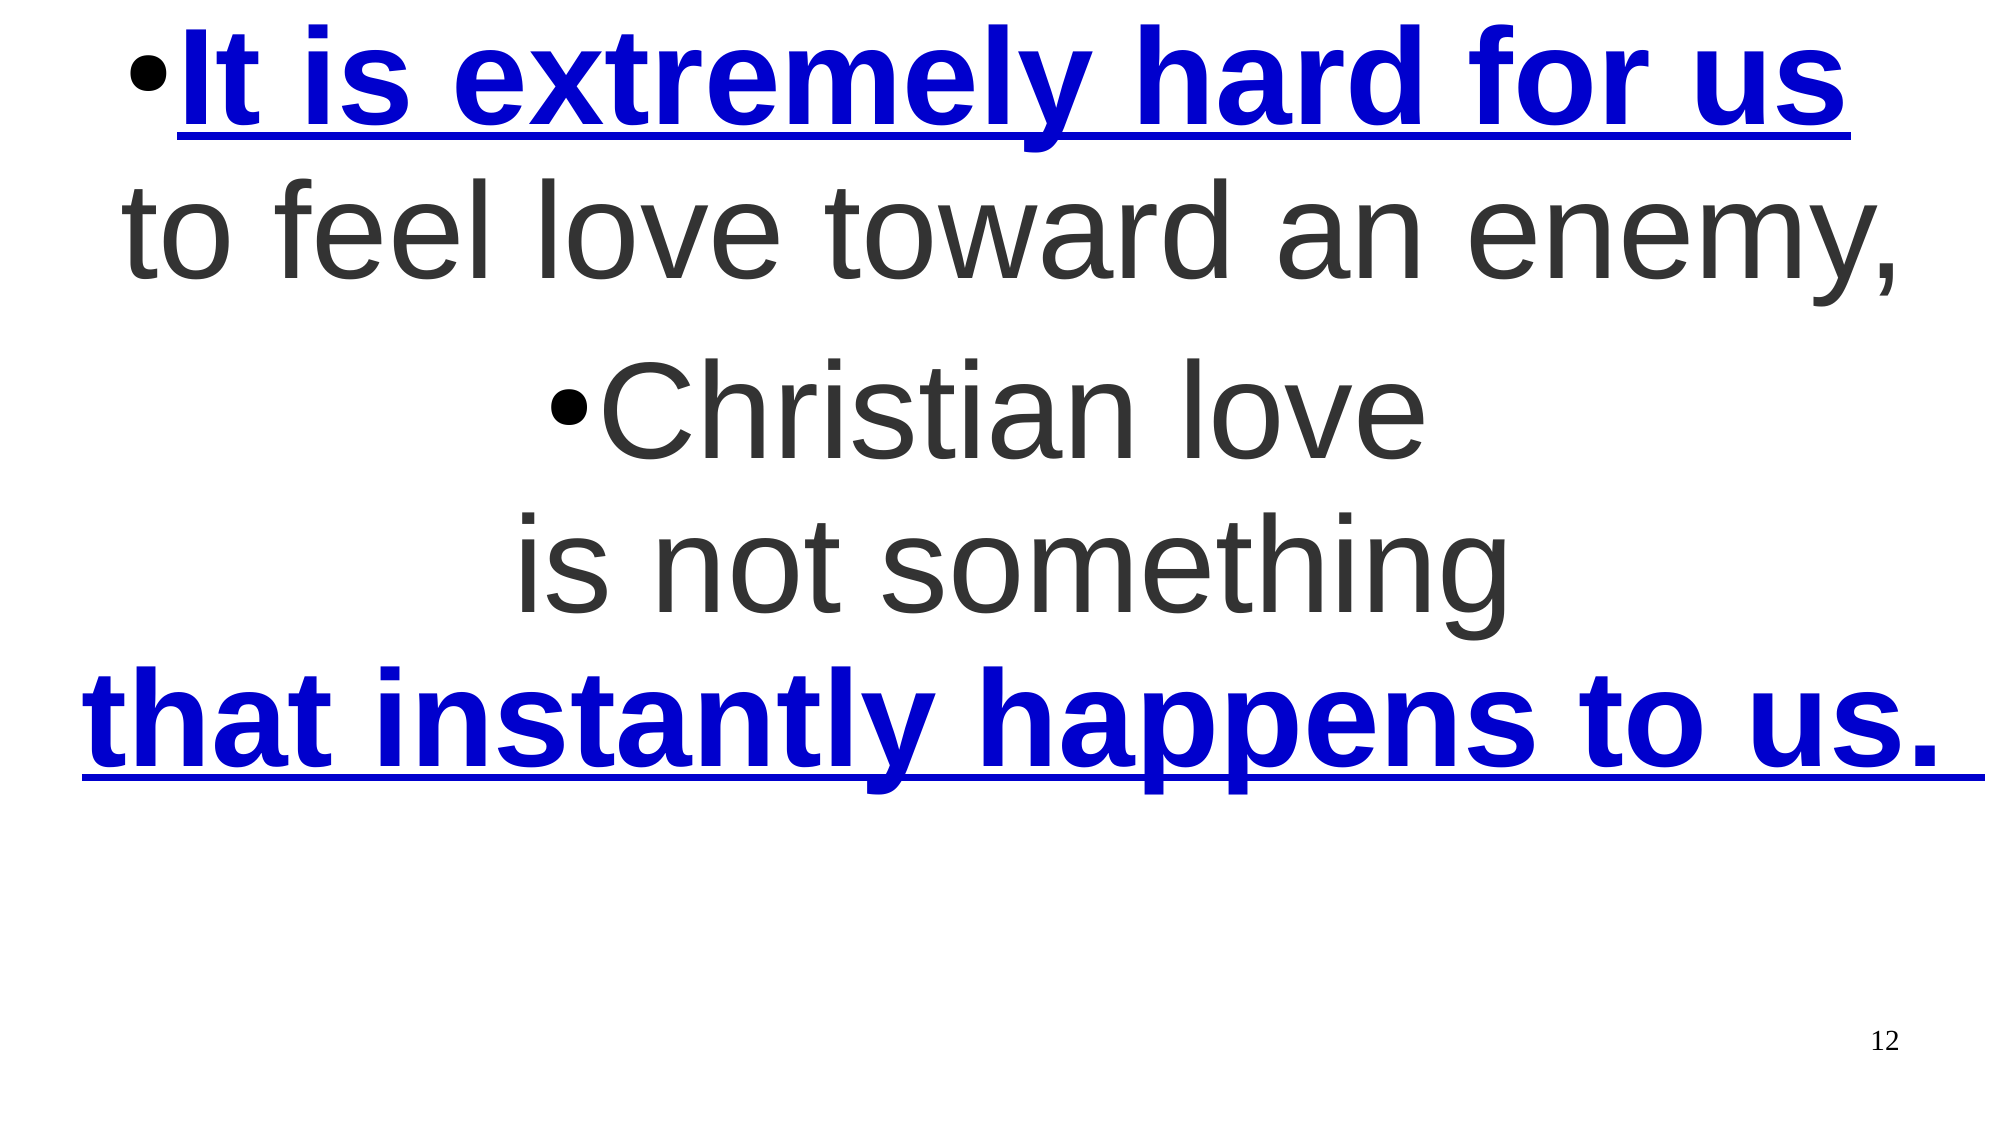

# It is extremely hard for us to feel love toward an enemy,
Christian love
is not something
that instantly happens to us.
12